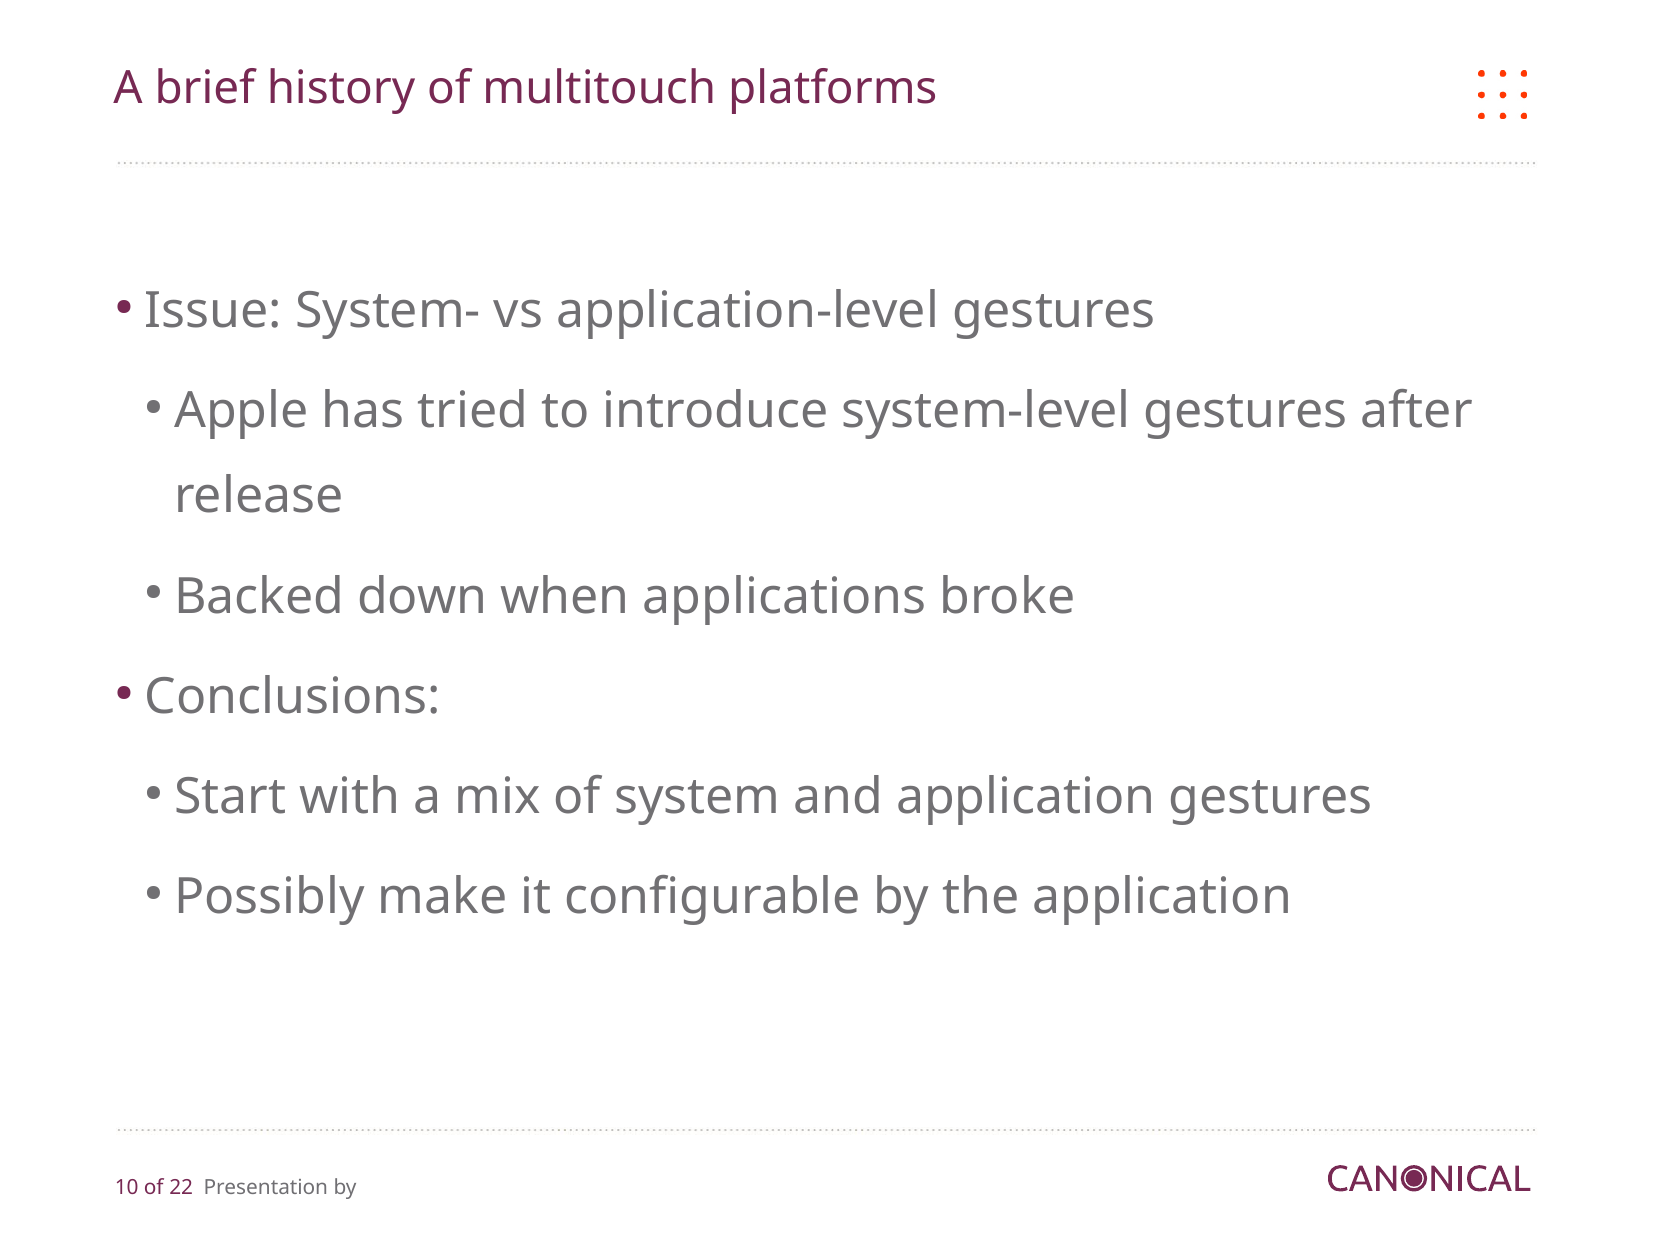

# A brief history of multitouch platforms
Issue: System- vs application-level gestures
Apple has tried to introduce system-level gestures after release
Backed down when applications broke
Conclusions:
Start with a mix of system and application gestures
Possibly make it configurable by the application